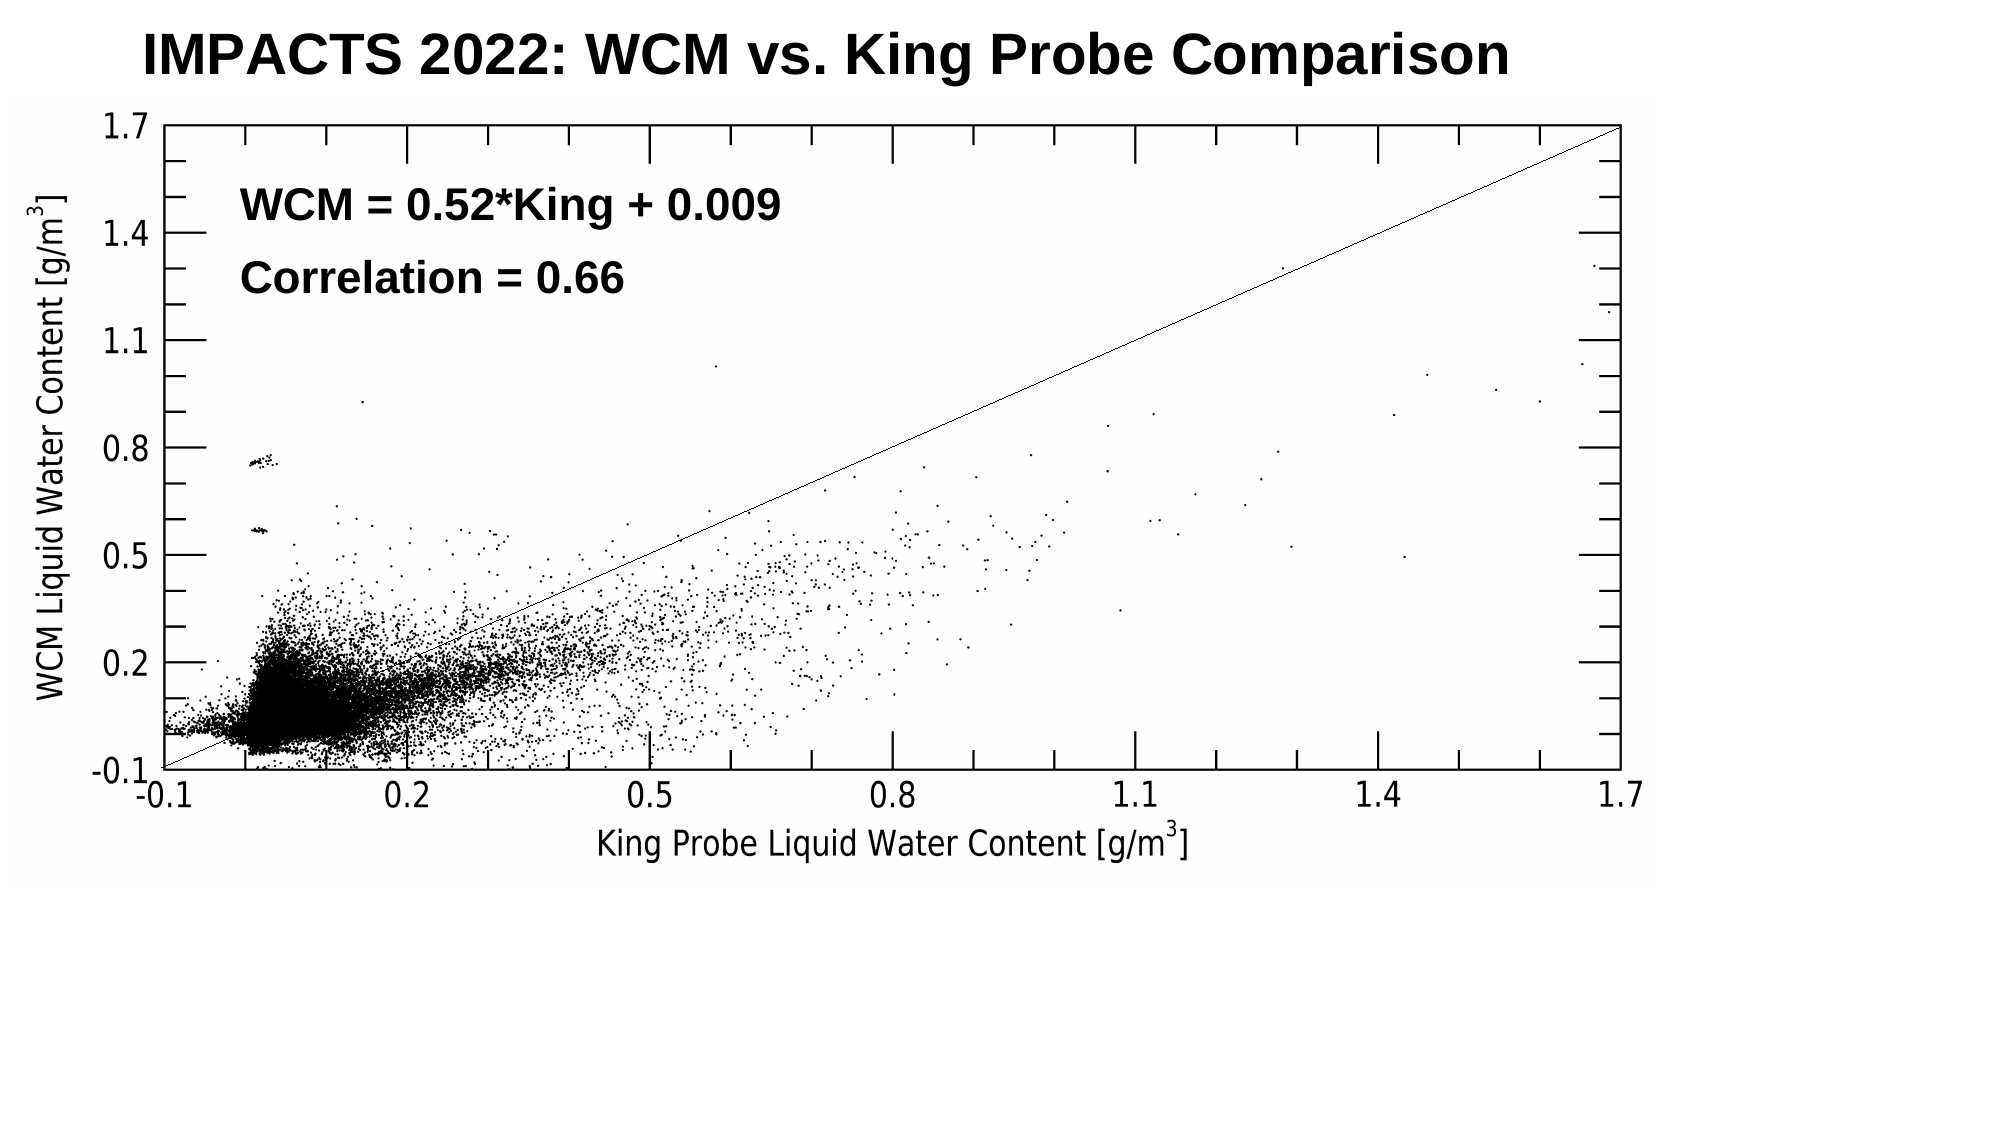

IMPACTS 2022: WCM vs. King Probe Comparison
WCM = 0.52*King + 0.009
Correlation = 0.66